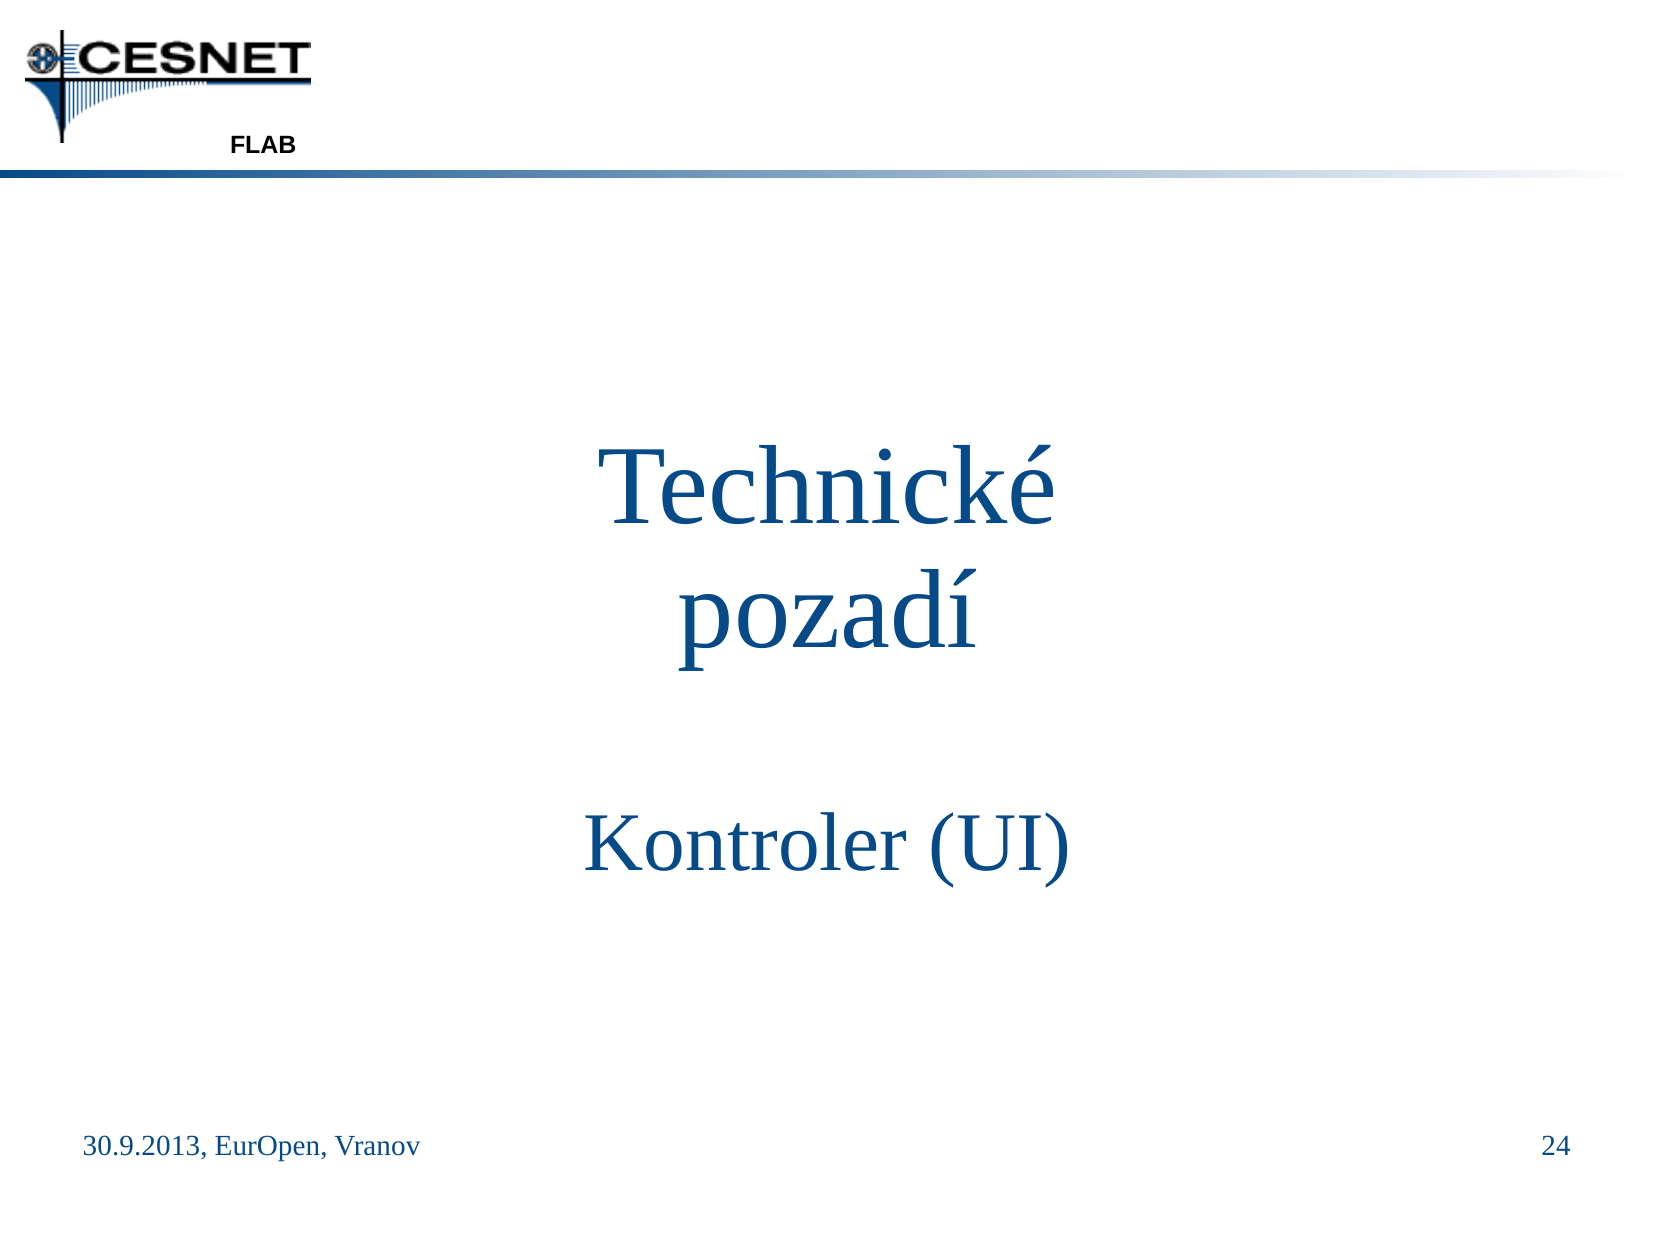

Technické
pozadí
Kontroler (UI)
30.9.2013, EurOpen, Vranov
24